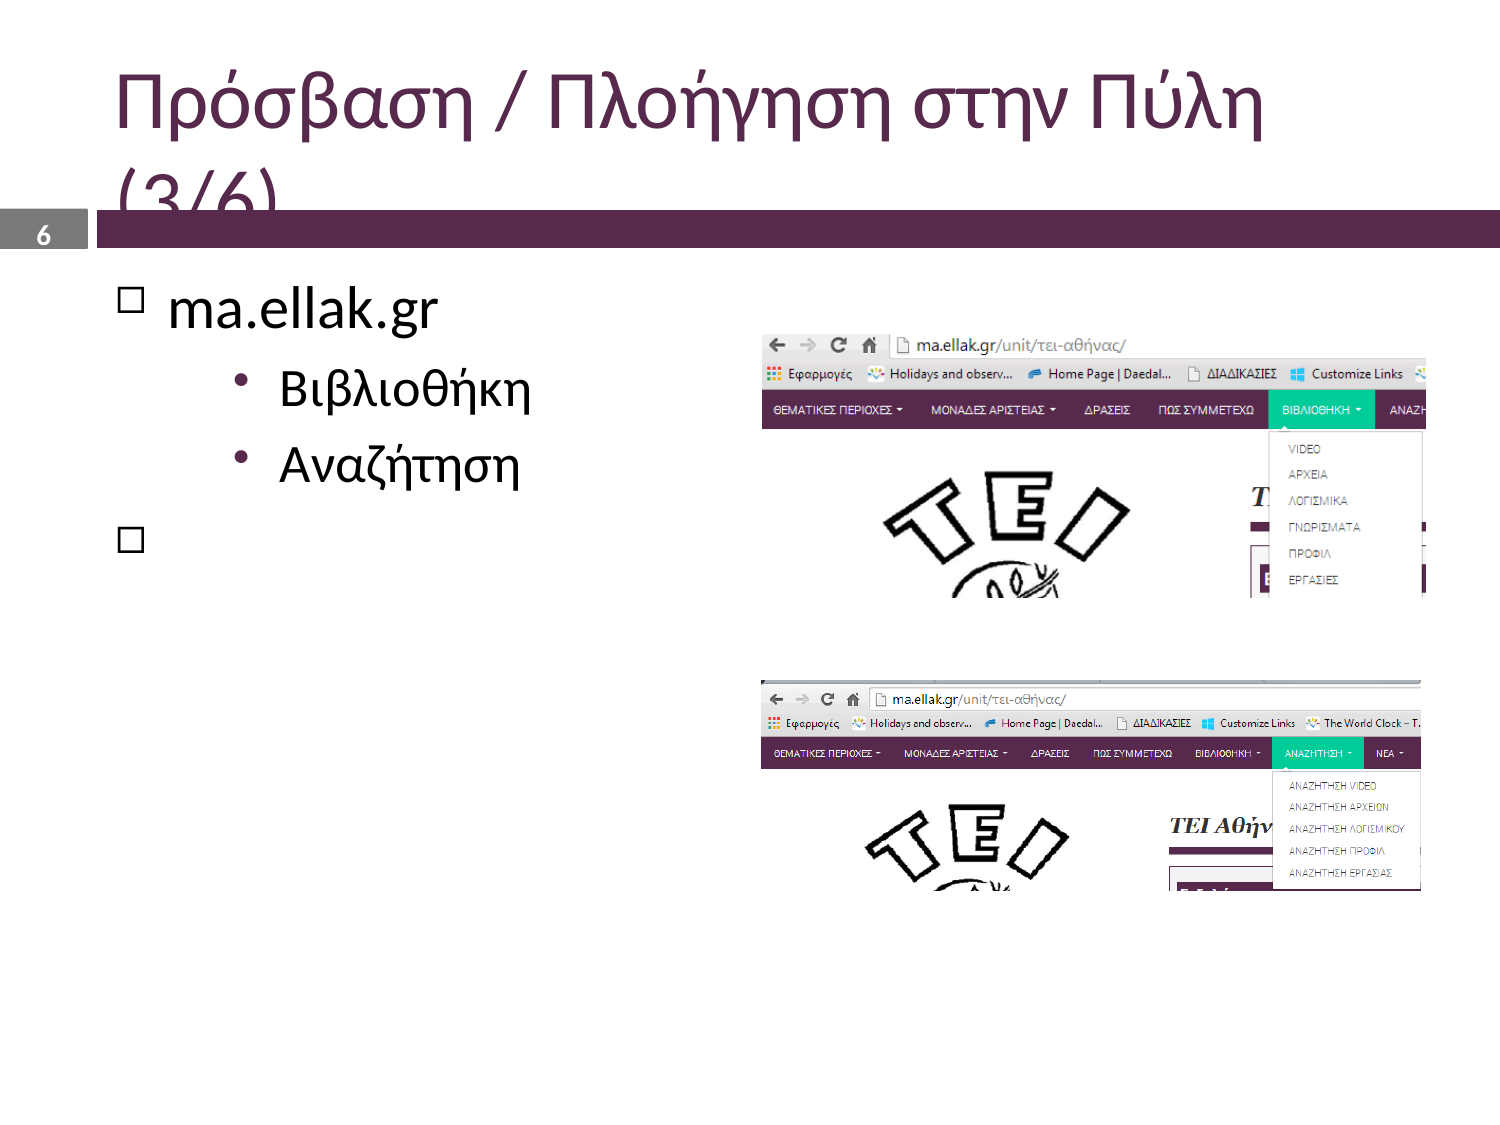

# Πρόσβαση / Πλοήγηση στην Πύλη (3/6)
ma.ellak.gr
Βιβλιοθήκη
Αναζήτηση